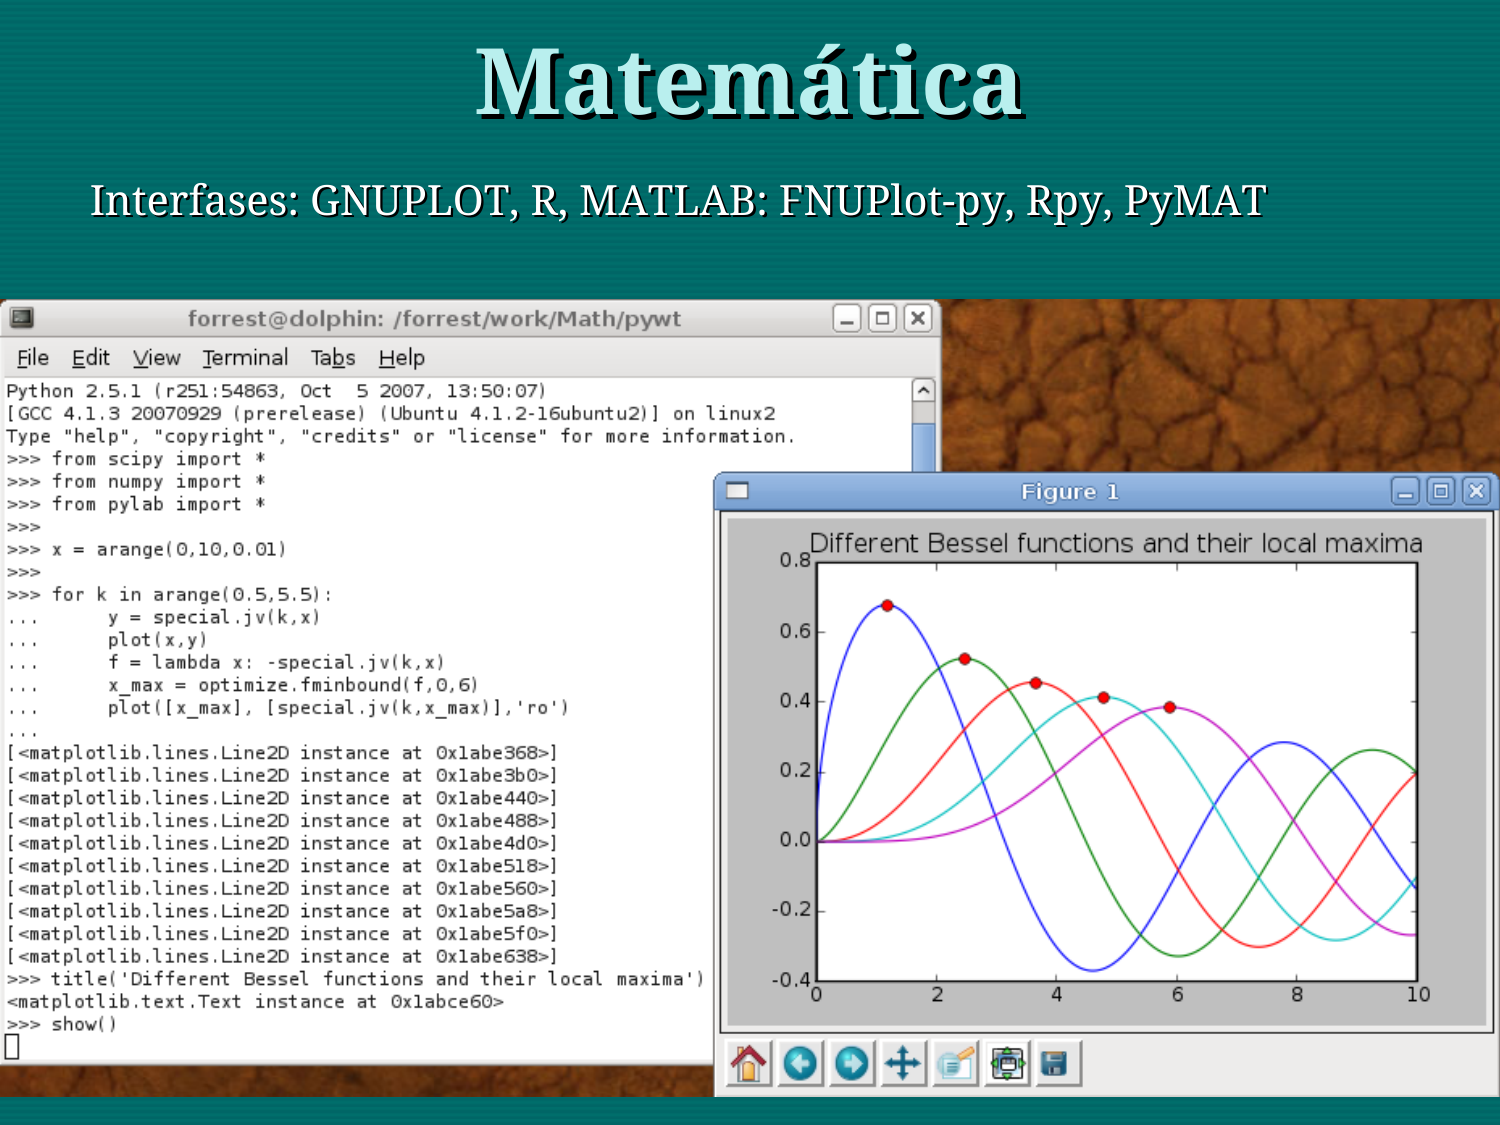

# Matemática
Interfases: GNUPLOT, R, MATLAB: FNUPlot-py, Rpy, PyMAT